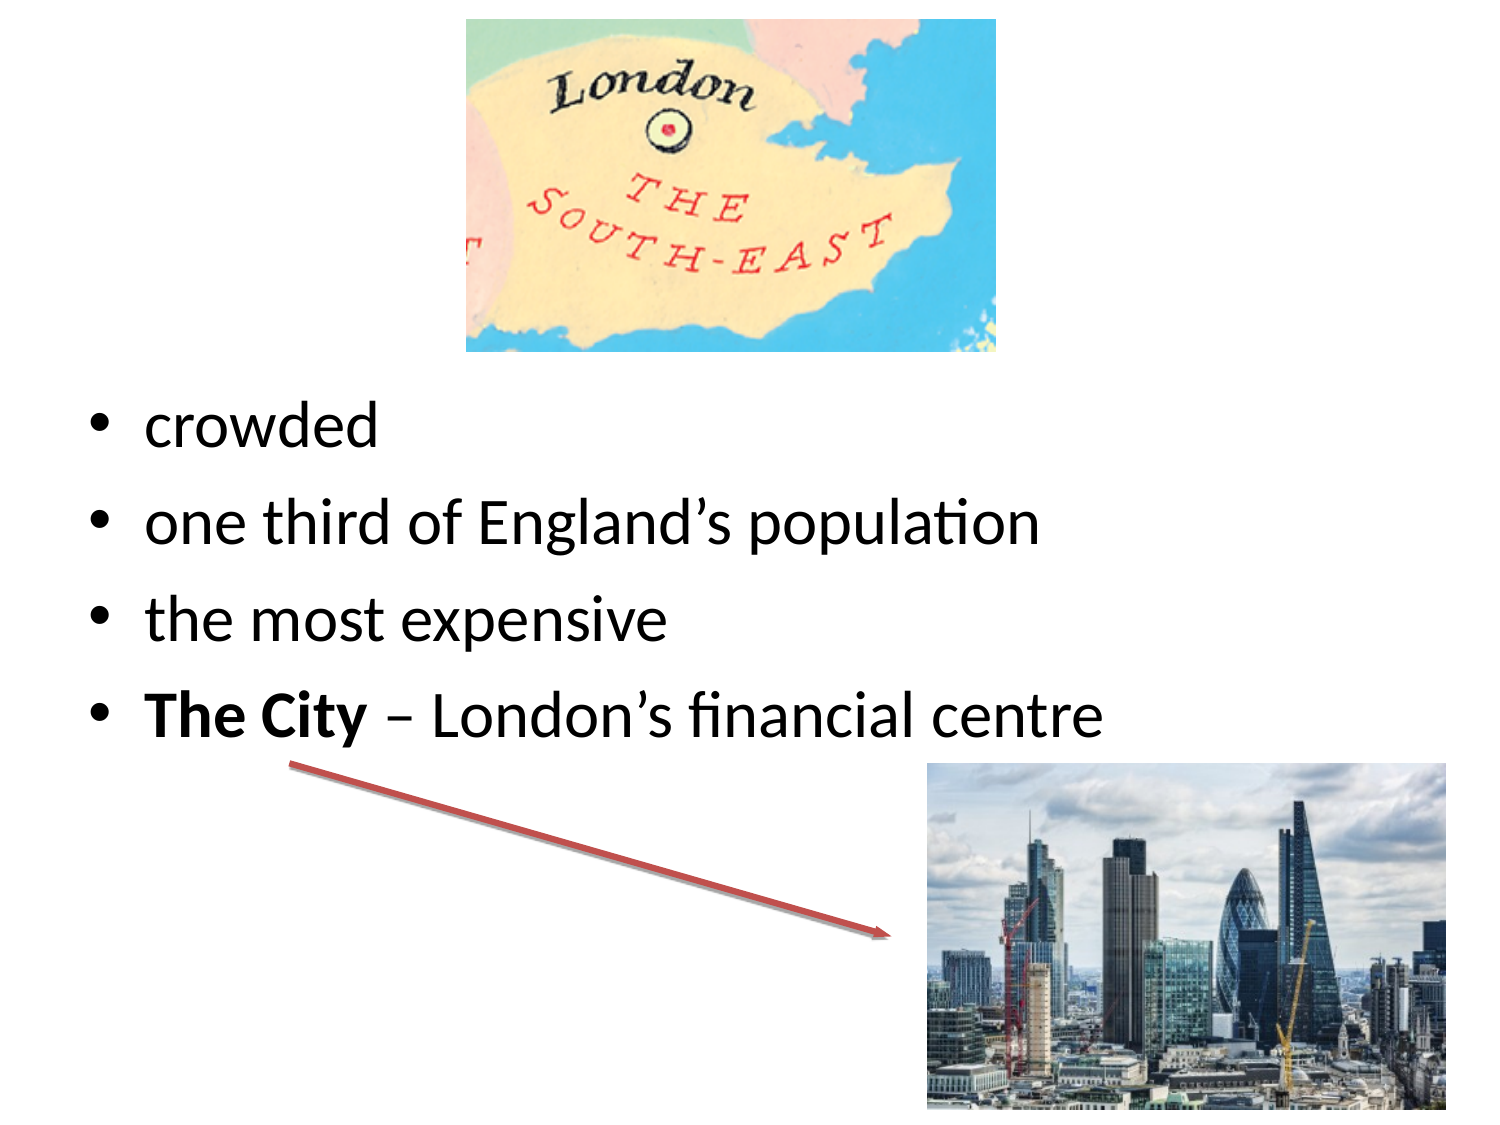

# crowded
one third of England’s population
the most expensive
The City – London’s financial centre